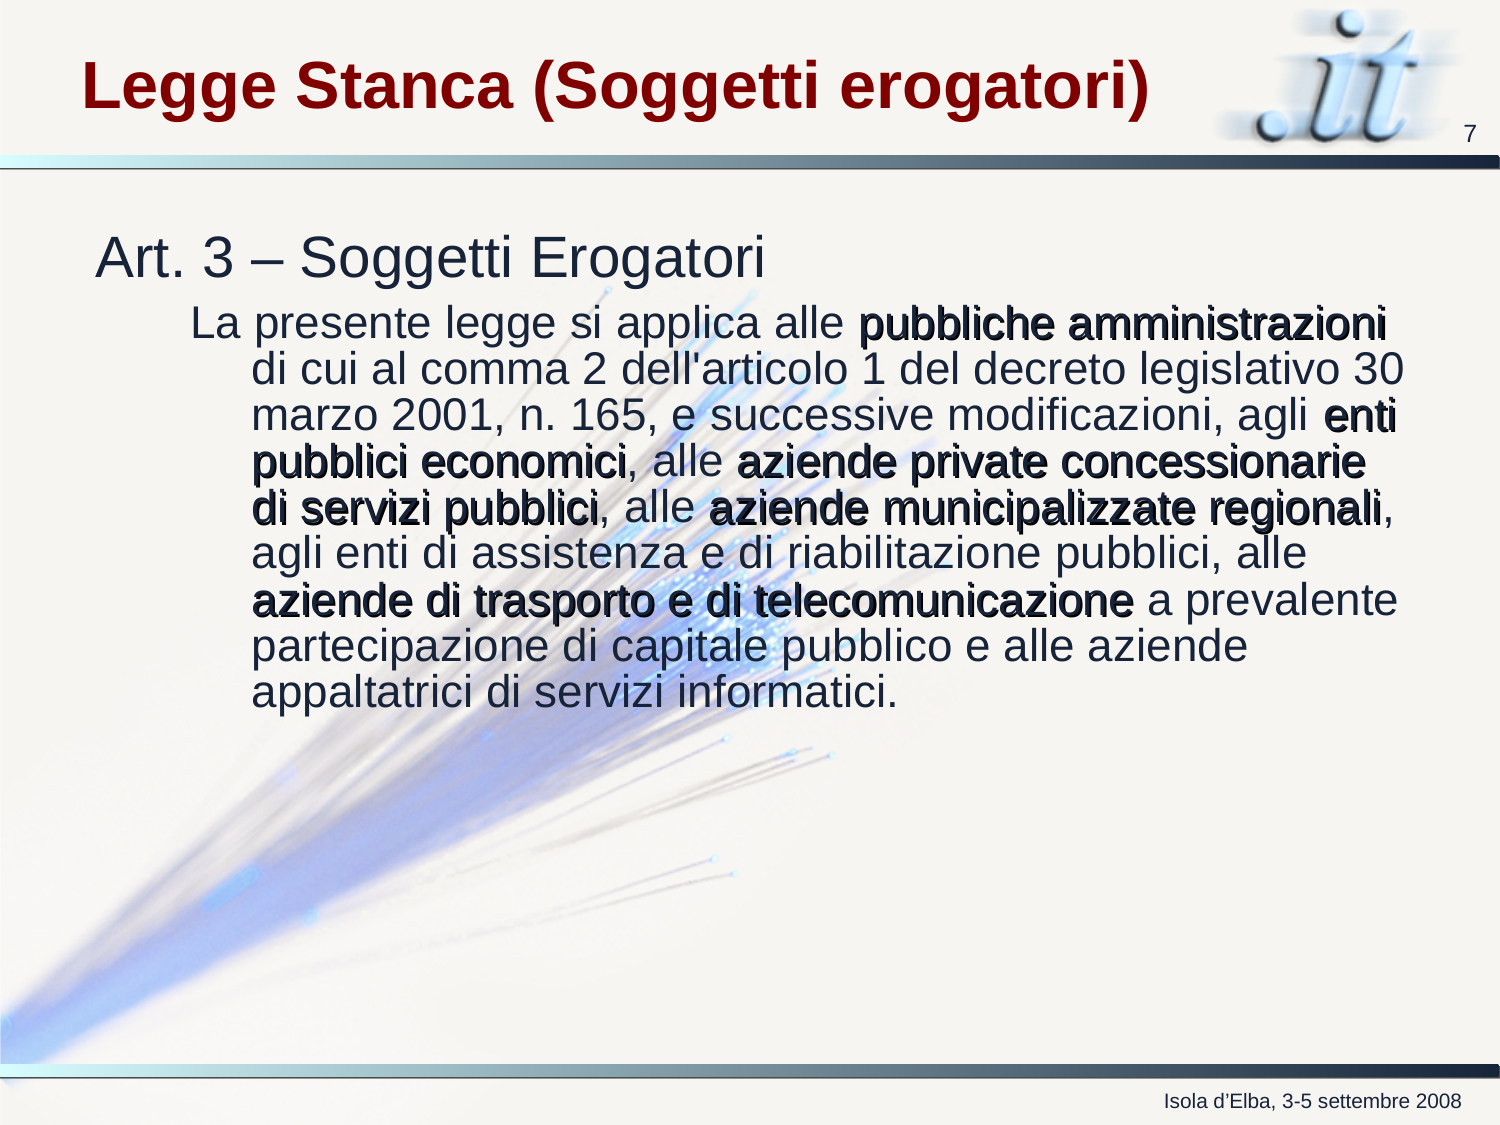

# Legge Stanca (Soggetti erogatori)
Art. 3 – Soggetti Erogatori
La presente legge si applica alle pubbliche amministrazioni di cui al comma 2 dell'articolo 1 del decreto legislativo 30 marzo 2001, n. 165, e successive modificazioni, agli enti pubblici economici, alle aziende private concessionarie di servizi pubblici, alle aziende municipalizzate regionali, agli enti di assistenza e di riabilitazione pubblici, alle aziende di trasporto e di telecomunicazione a prevalente partecipazione di capitale pubblico e alle aziende appaltatrici di servizi informatici.